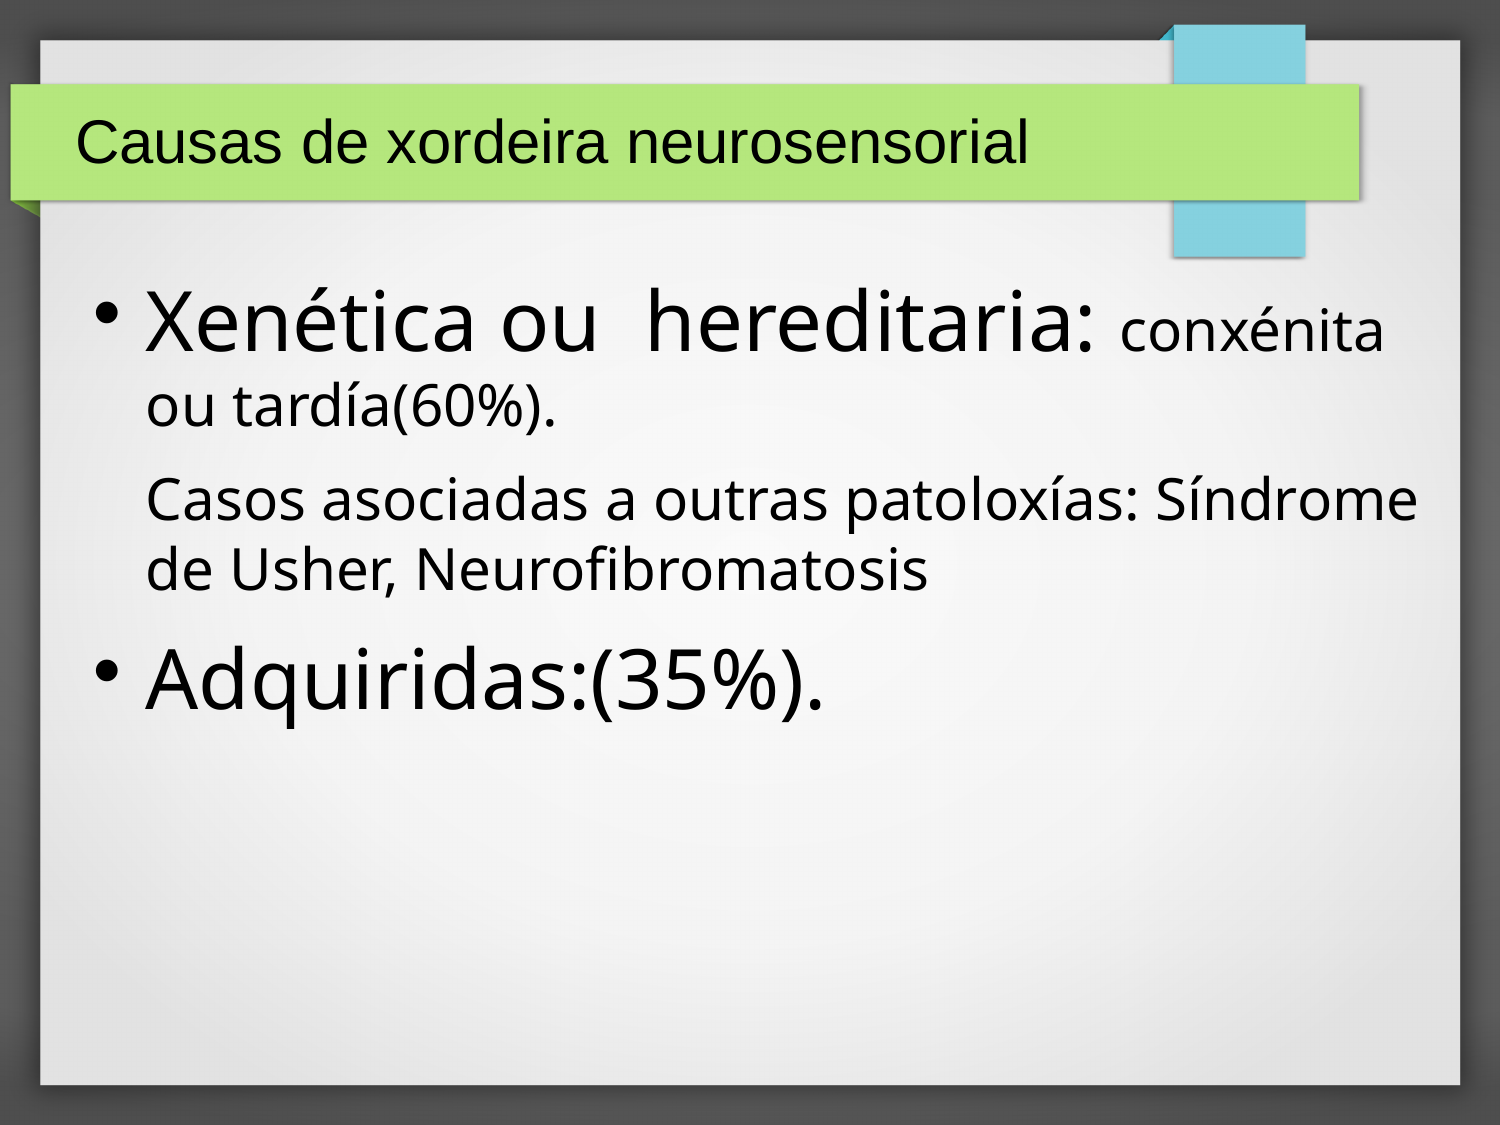

Causas de xordeira neurosensorial
Xenética ou hereditaria: conxénita ou tardía(60%).
Casos asociadas a outras patoloxías: Síndrome de Usher, Neurofibromatosis
Adquiridas:(35%).